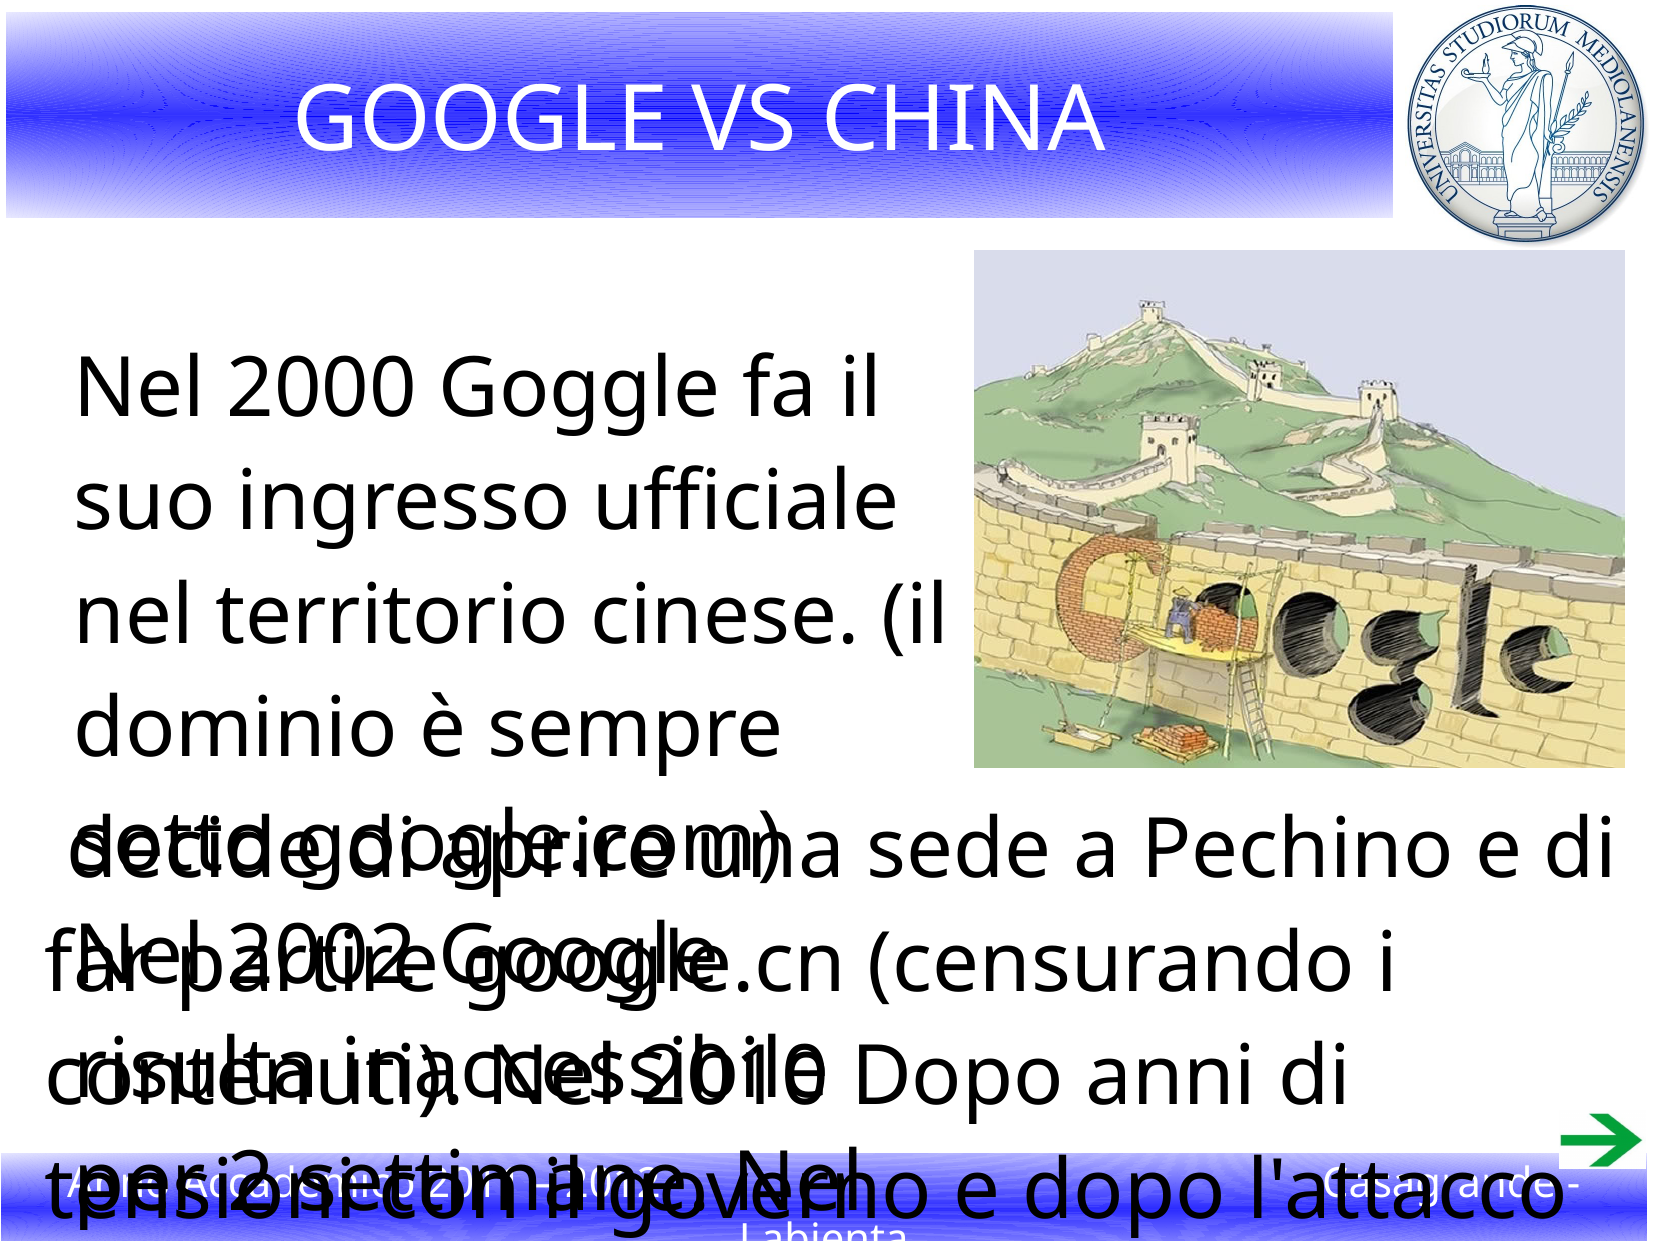

# GOOGLE VS CHINA
Nel 2000 Goggle fa il suo ingresso ufficiale nel territorio cinese. (il dominio è sempre sotto google.com)
Nel 2002 Google risulta inaccessibile per 2 settimane. Nel 2006 Google
 decide di aprire una sede a Pechino e di far partire google.cn (censurando i contenuti). Nel 2010 Dopo anni di tensioni con il governo e dopo l'attacco “Operation Aurora” Google decide di dirottare google.cn sotto google.com.hk.
Anno Accademico 2011 – 2012 									Casagrande - Labienta